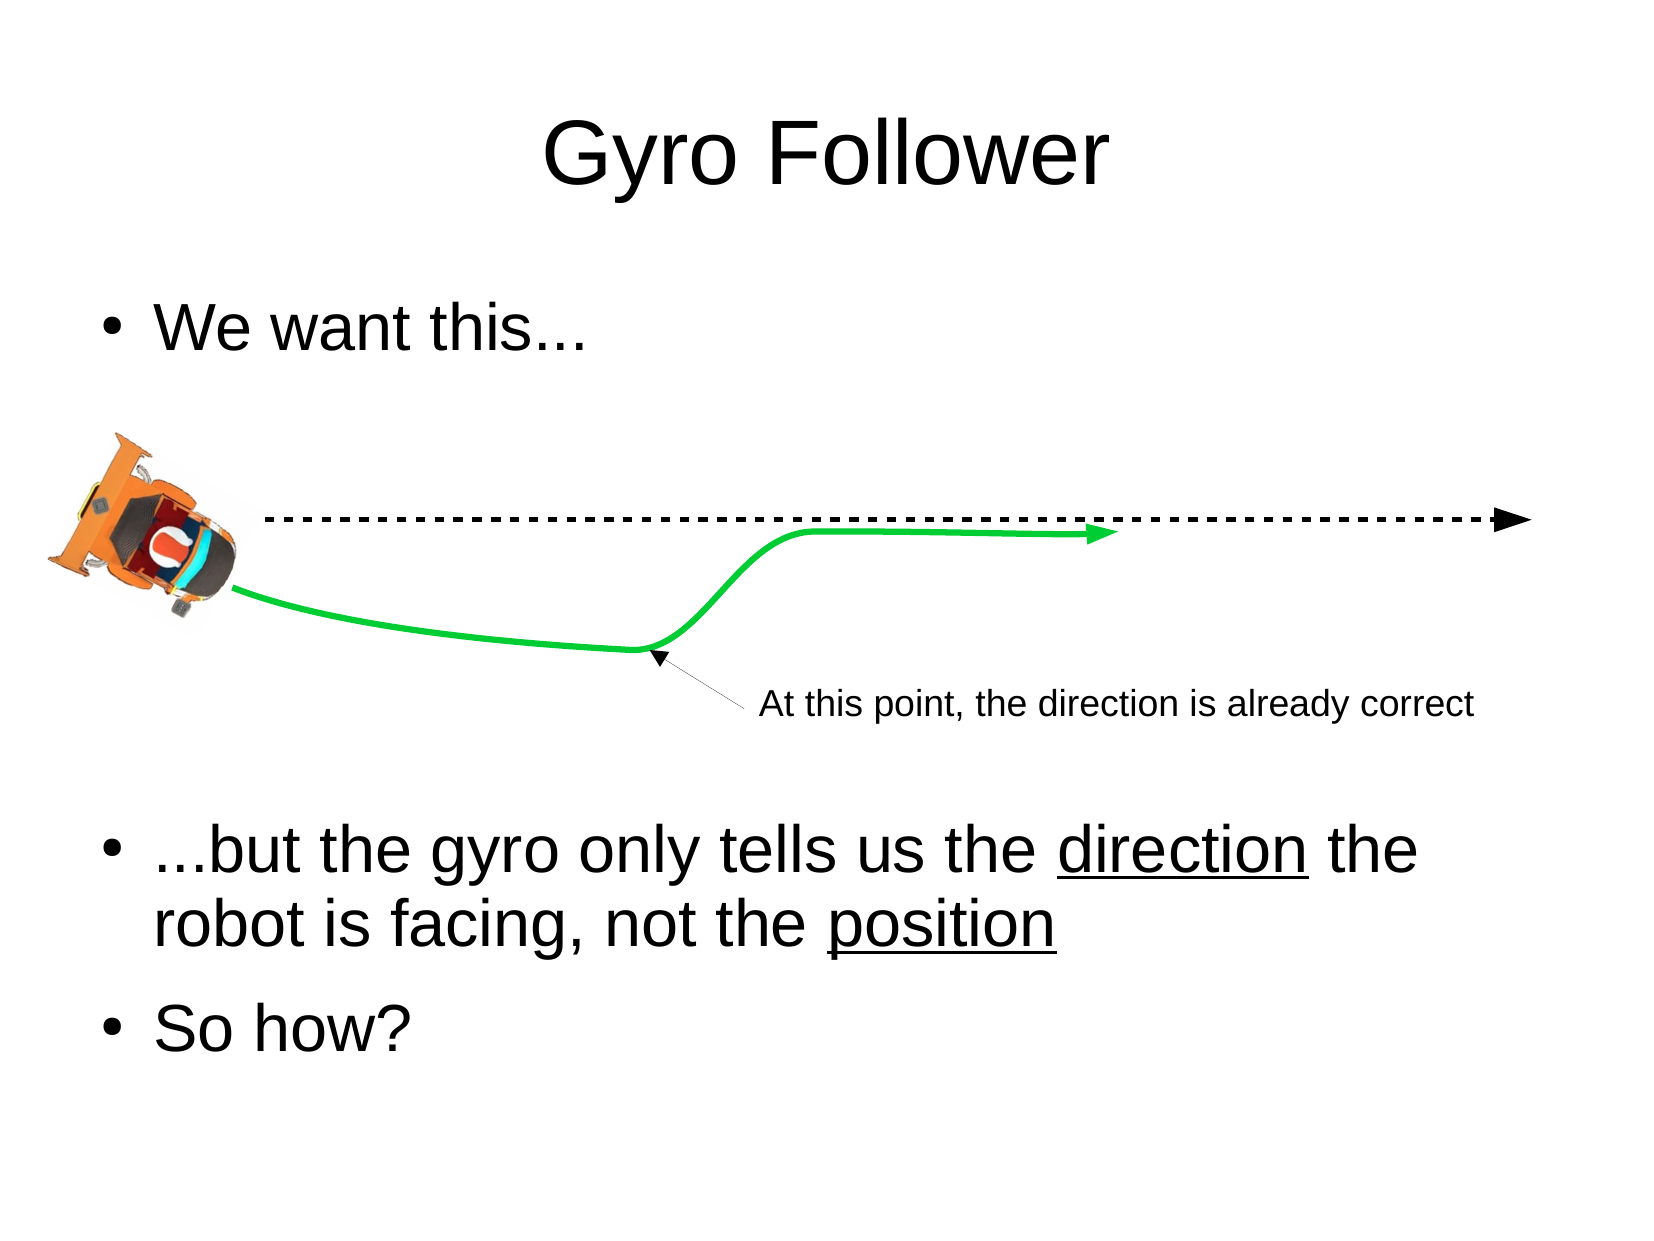

# Gyro Follower
We want this...
...but the gyro only tells us the direction the robot is facing, not the position
So how?
At this point, the direction is already correct